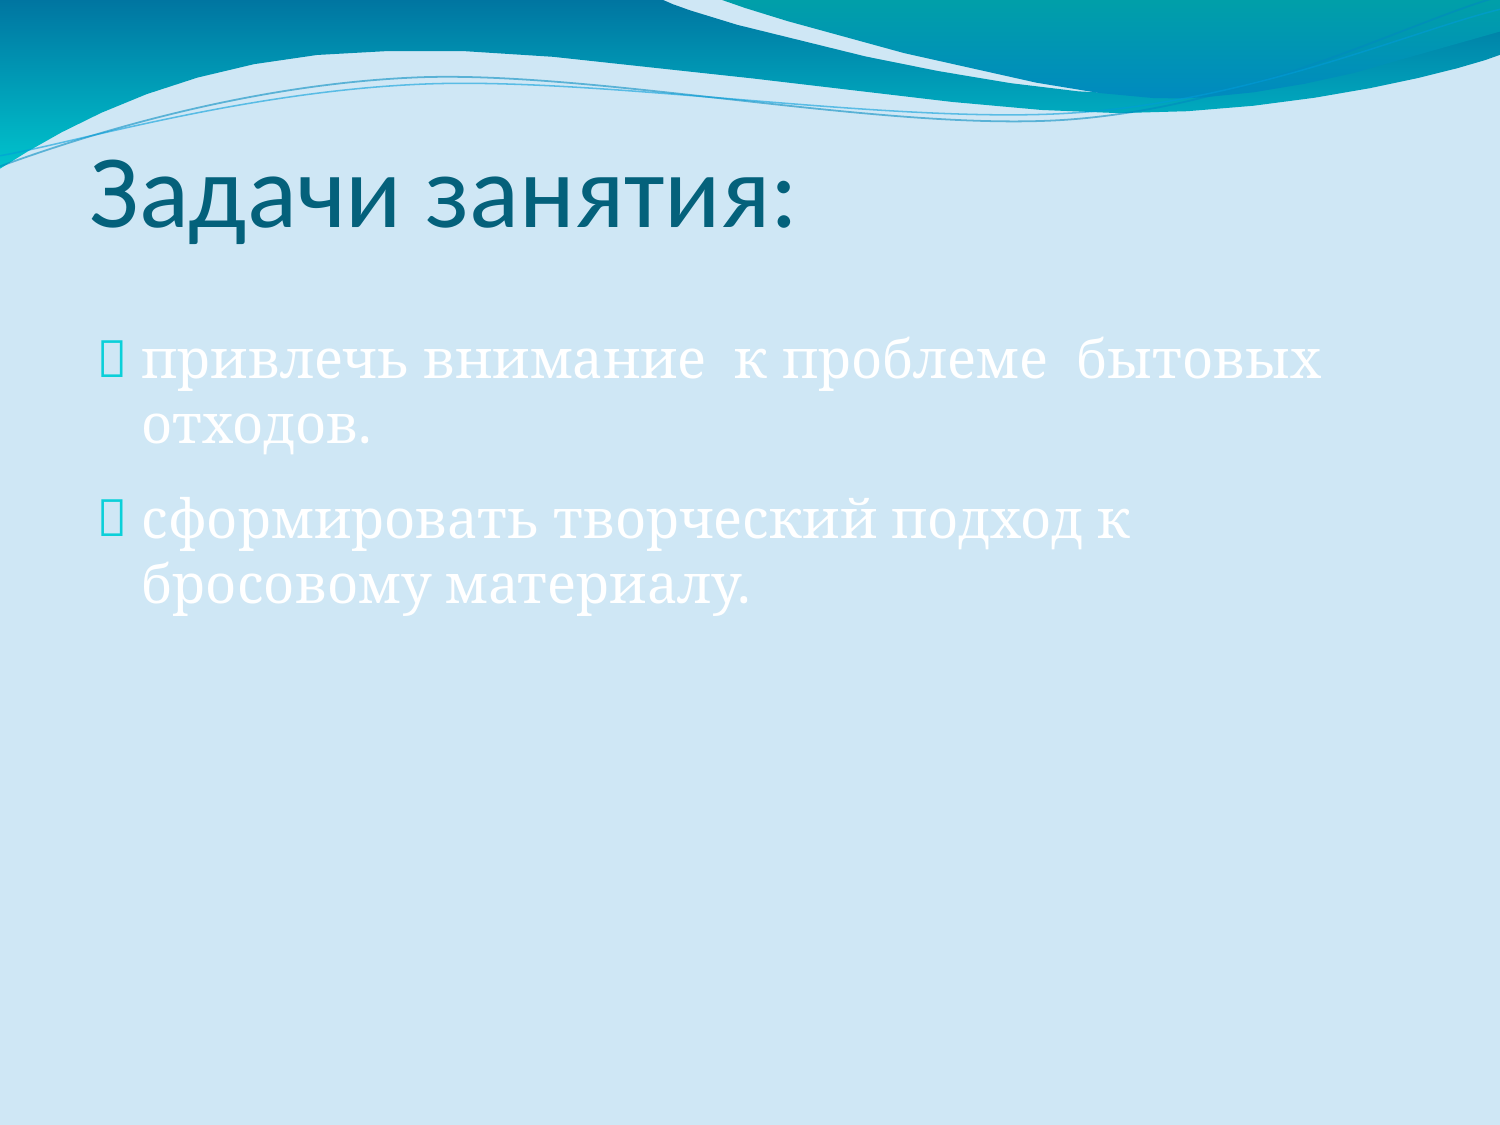

# Задачи занятия:
привлечь внимание к проблеме бытовых отходов.
сформировать творческий подход к бросовому материалу.